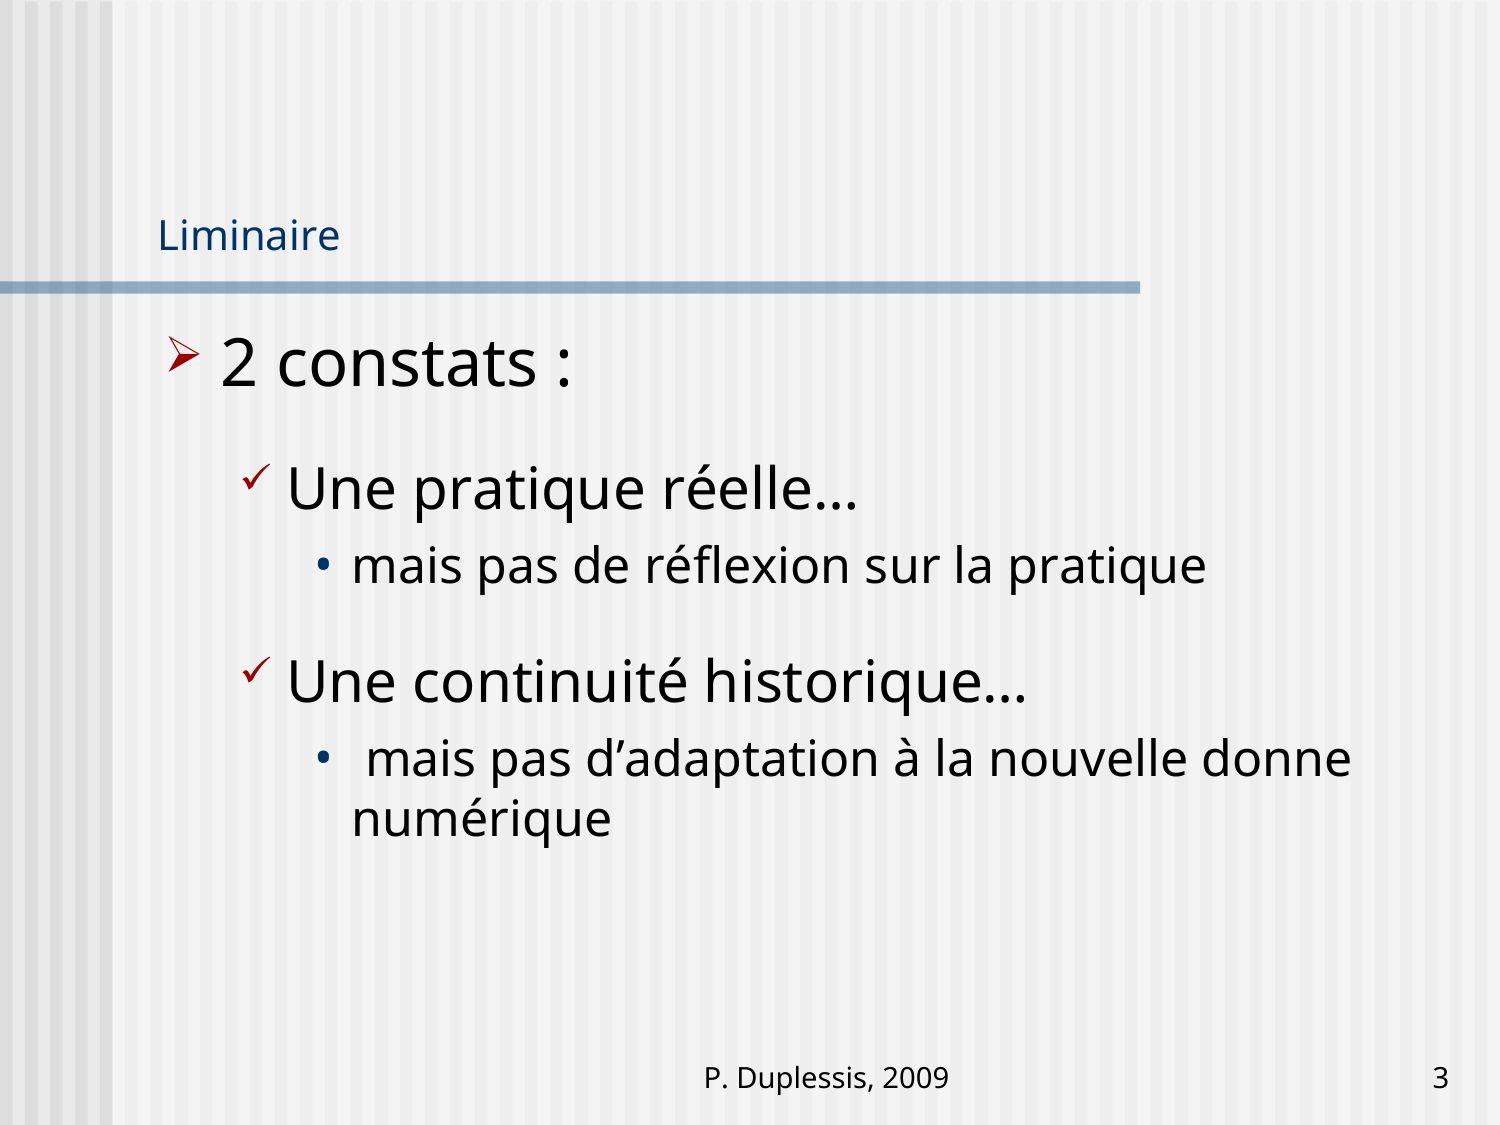

# Liminaire
2 constats :
Une pratique réelle…
mais pas de réflexion sur la pratique
Une continuité historique…
 mais pas d’adaptation à la nouvelle donne numérique
P. Duplessis, 2009
3